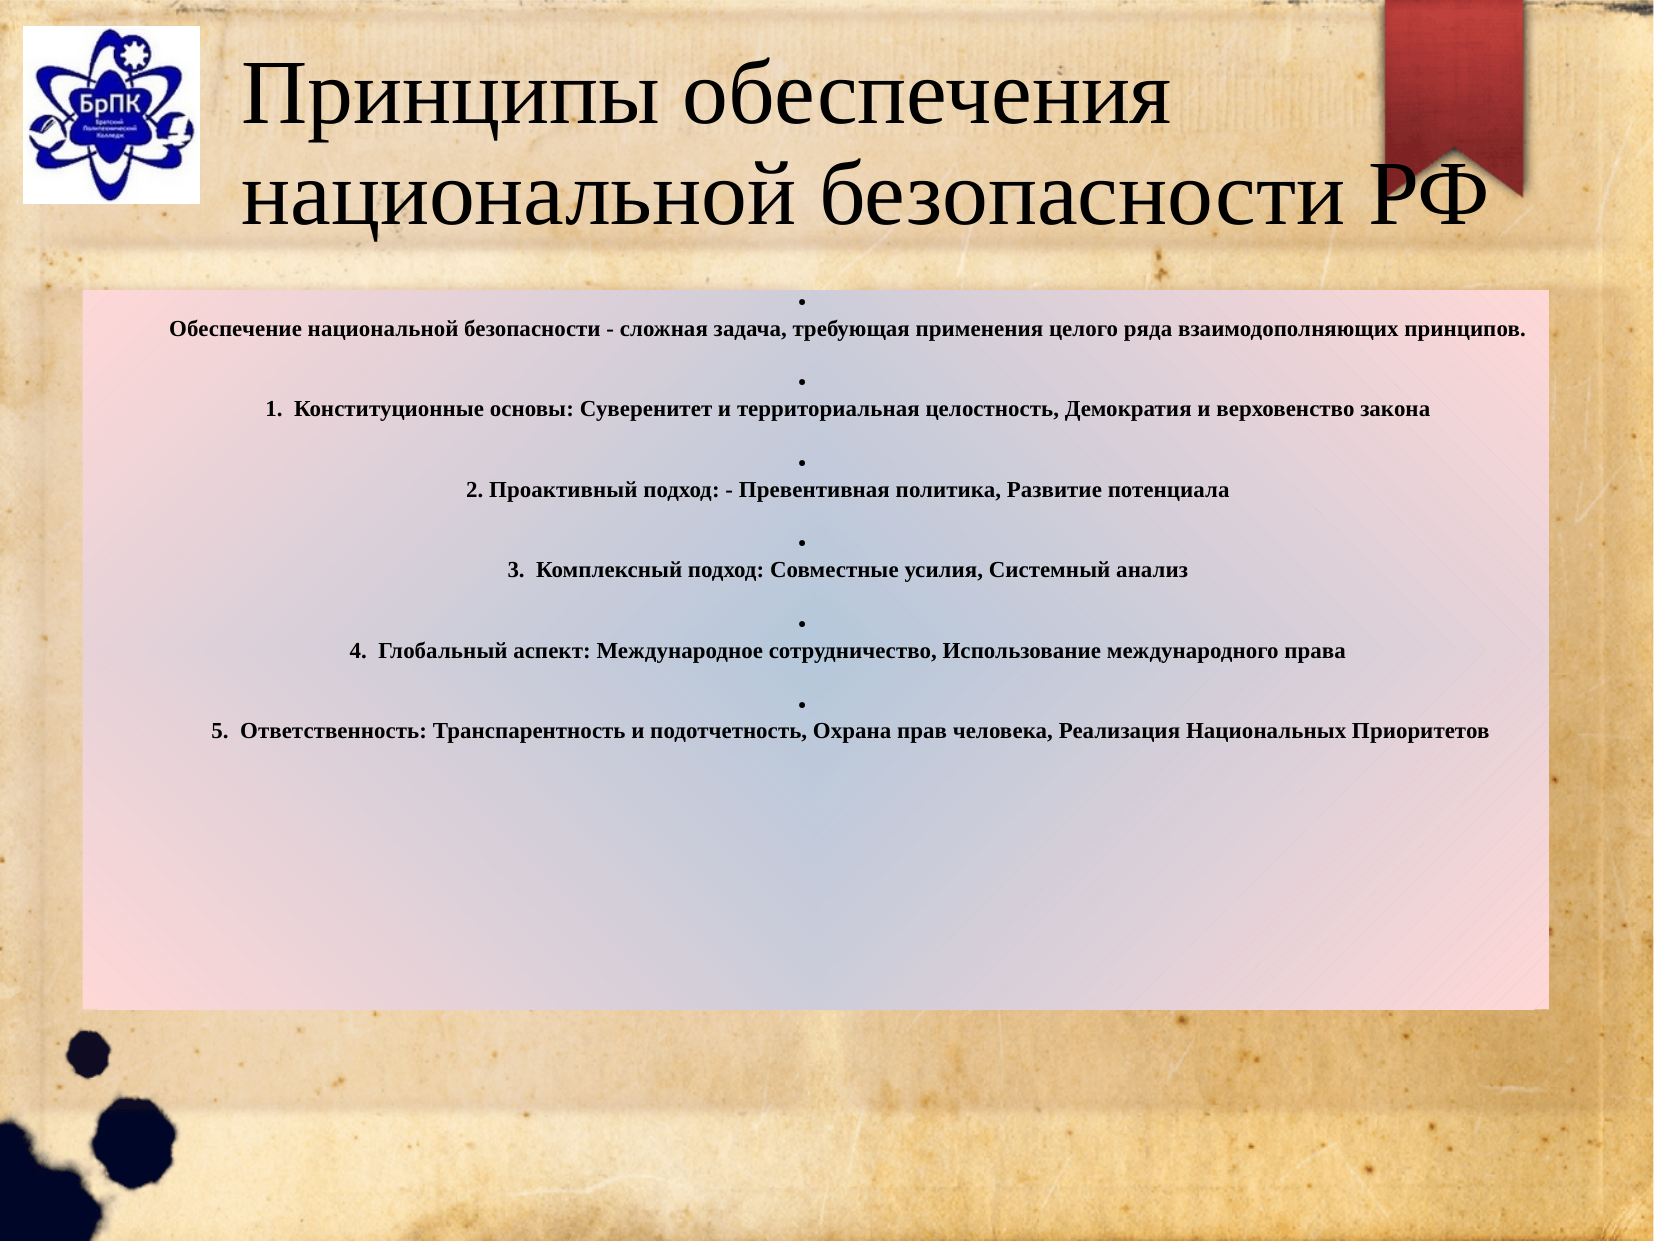

# Принципы обеспечения национальной безопасности РФ
Обеспечение национальной безопасности - сложная задача, требующая применения целого ряда взаимодополняющих принципов.
1. Конституционные основы: Суверенитет и территориальная целостность, Демократия и верховенство закона
2. Проактивный подход: - Превентивная политика, Развитие потенциала
3. Комплексный подход: Совместные усилия, Системный анализ
4. Глобальный аспект: Международное сотрудничество, Использование международного права
5. Ответственность: Транспарентность и подотчетность, Охрана прав человека, Реализация Национальных Приоритетов